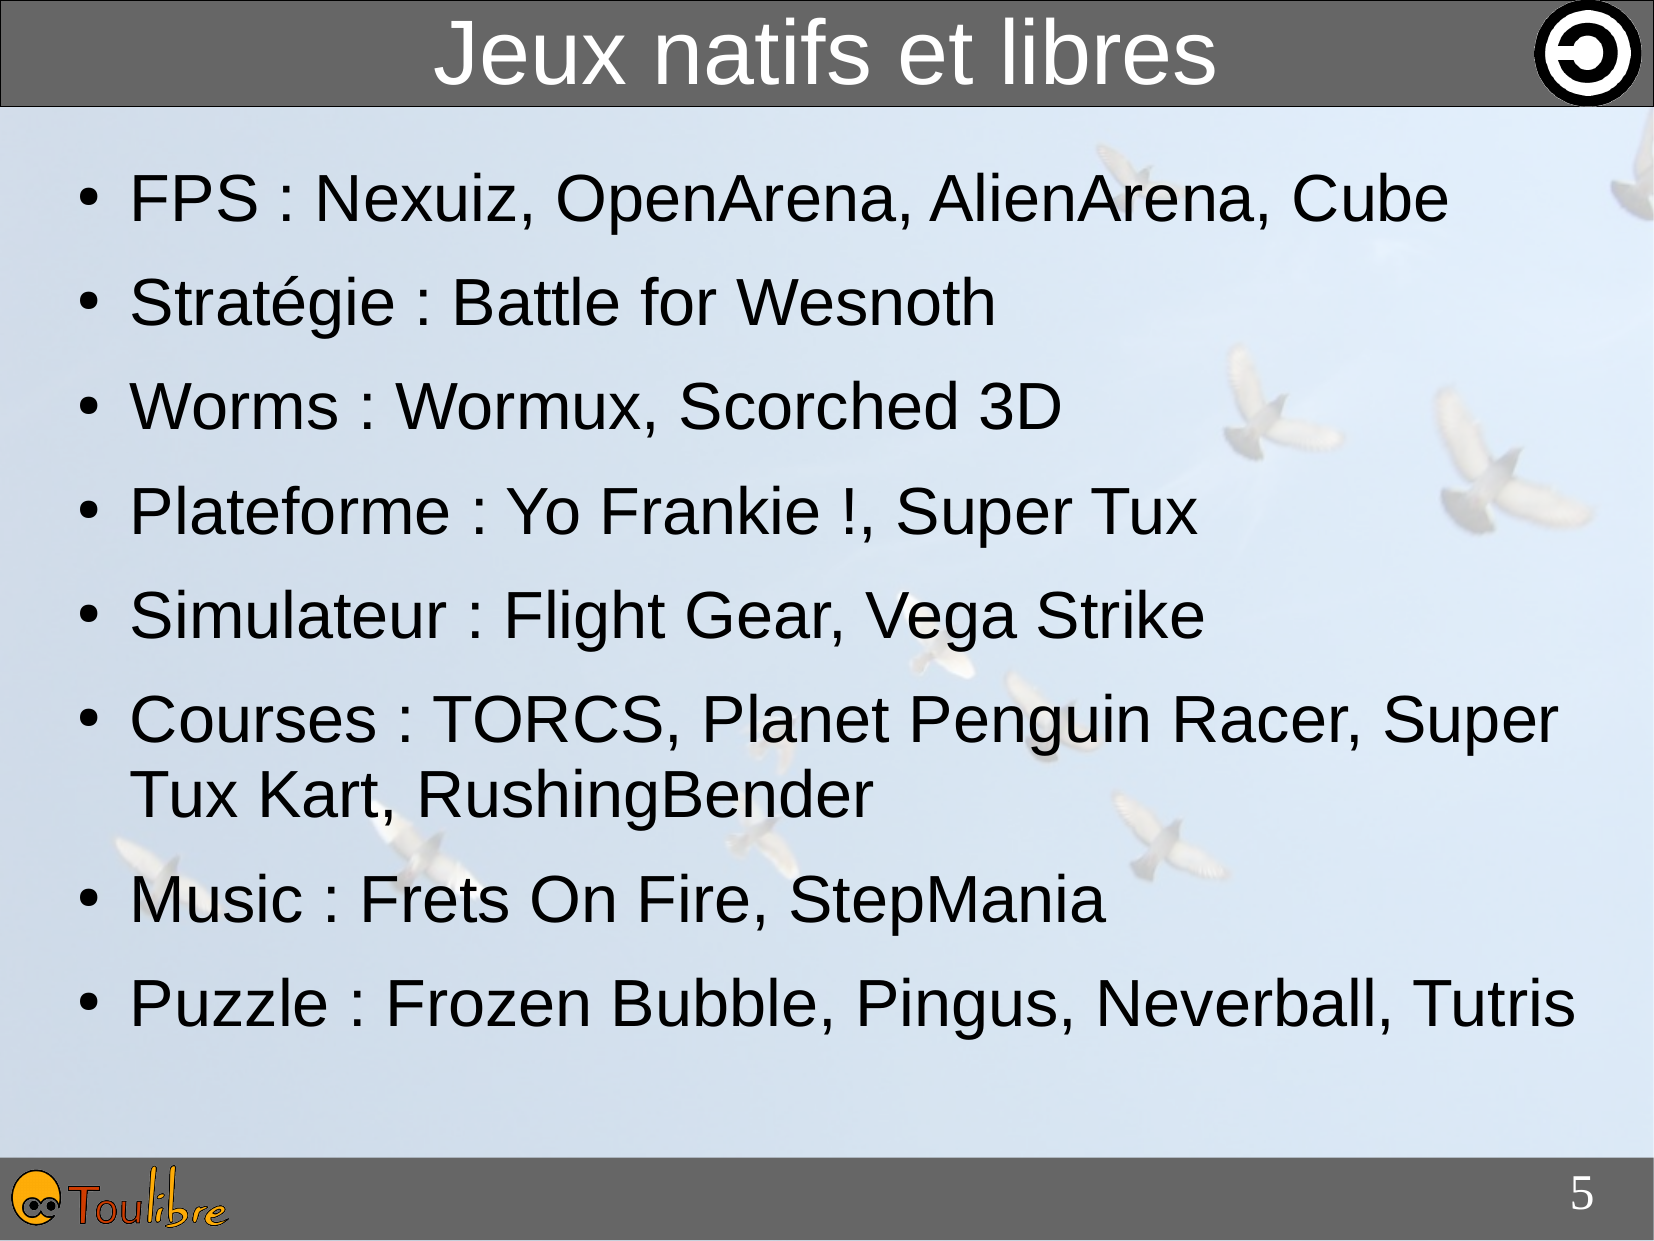

# Jeux natifs et libres
FPS : Nexuiz, OpenArena, AlienArena, Cube
Stratégie : Battle for Wesnoth
Worms : Wormux, Scorched 3D
Plateforme : Yo Frankie !, Super Tux
Simulateur : Flight Gear, Vega Strike
Courses : TORCS, Planet Penguin Racer, Super Tux Kart, RushingBender
Music : Frets On Fire, StepMania
Puzzle : Frozen Bubble, Pingus, Neverball, Tutris
5